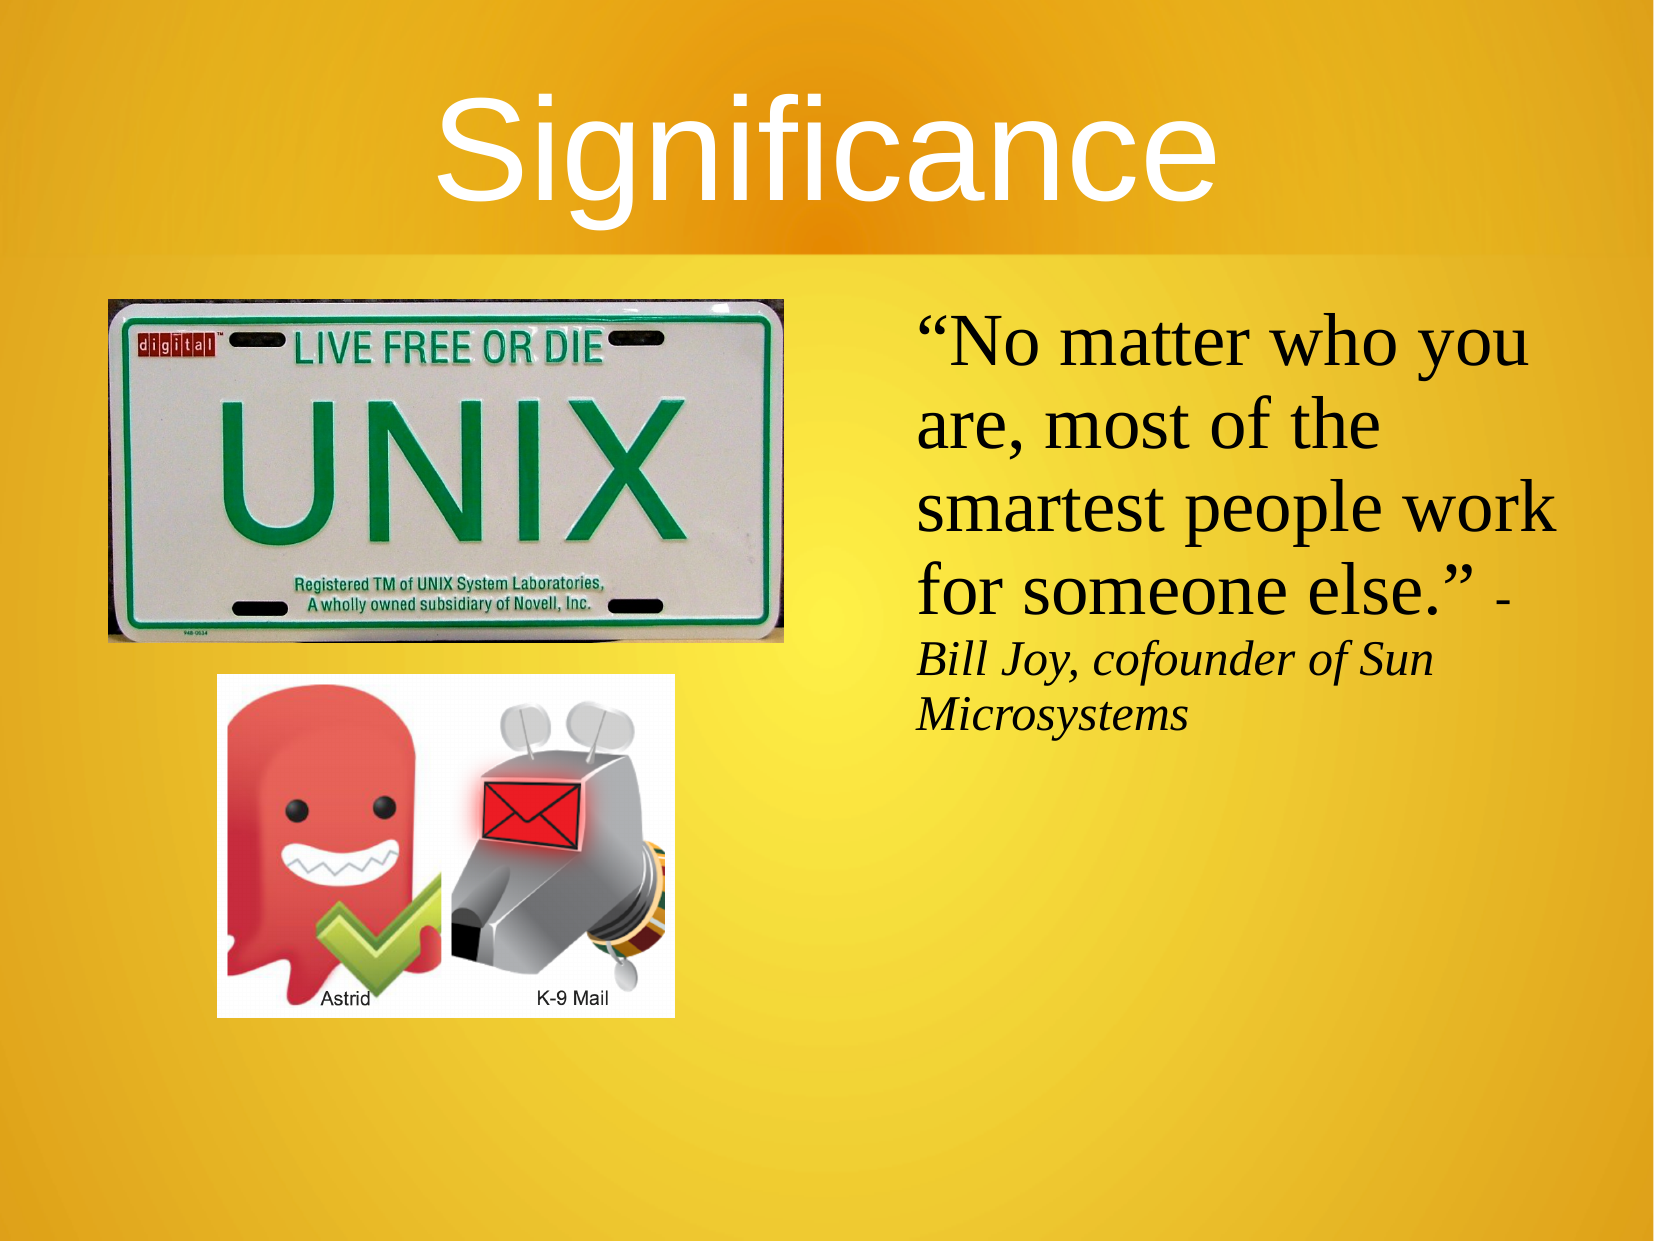

# Significance
“No matter who you are, most of the smartest people work for someone else.” -Bill Joy, cofounder of Sun Microsystems